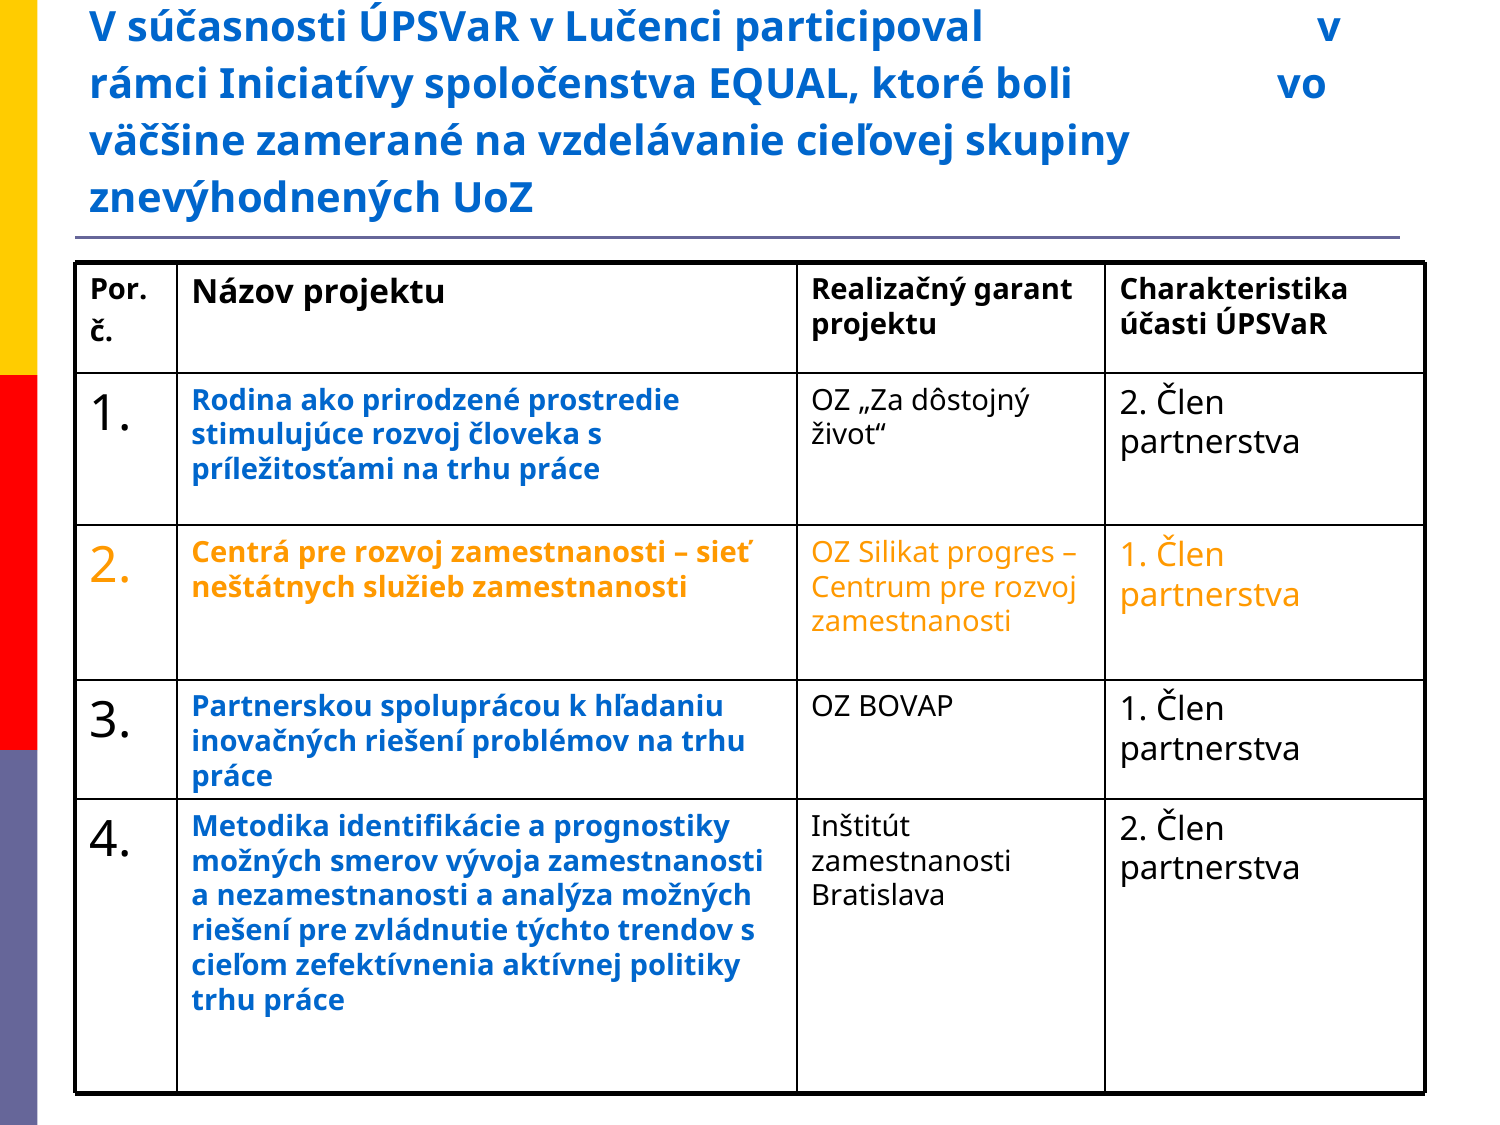

# V súčasnosti ÚPSVaR v Lučenci participoval v rámci Iniciatívy spoločenstva EQUAL, ktoré boli vo väčšine zamerané na vzdelávanie cieľovej skupiny znevýhodnených UoZ
Por.
č.
Názov projektu
Realizačný garant projektu
Charakteristika účasti ÚPSVaR
1.
Rodina ako prirodzené prostredie stimulujúce rozvoj človeka s príležitosťami na trhu práce
OZ „Za dôstojný život“
2. Člen partnerstva
2.
Centrá pre rozvoj zamestnanosti – sieť neštátnych služieb zamestnanosti
OZ Silikat progres – Centrum pre rozvoj zamestnanosti
1. Člen partnerstva
3.
Partnerskou spoluprácou k hľadaniu inovačných riešení problémov na trhu práce
OZ BOVAP
1. Člen partnerstva
4.
Metodika identifikácie a prognostiky možných smerov vývoja zamestnanosti a nezamestnanosti a analýza možných riešení pre zvládnutie týchto trendov s cieľom zefektívnenia aktívnej politiky trhu práce
Inštitút zamestnanosti Bratislava
2. Člen partnerstva